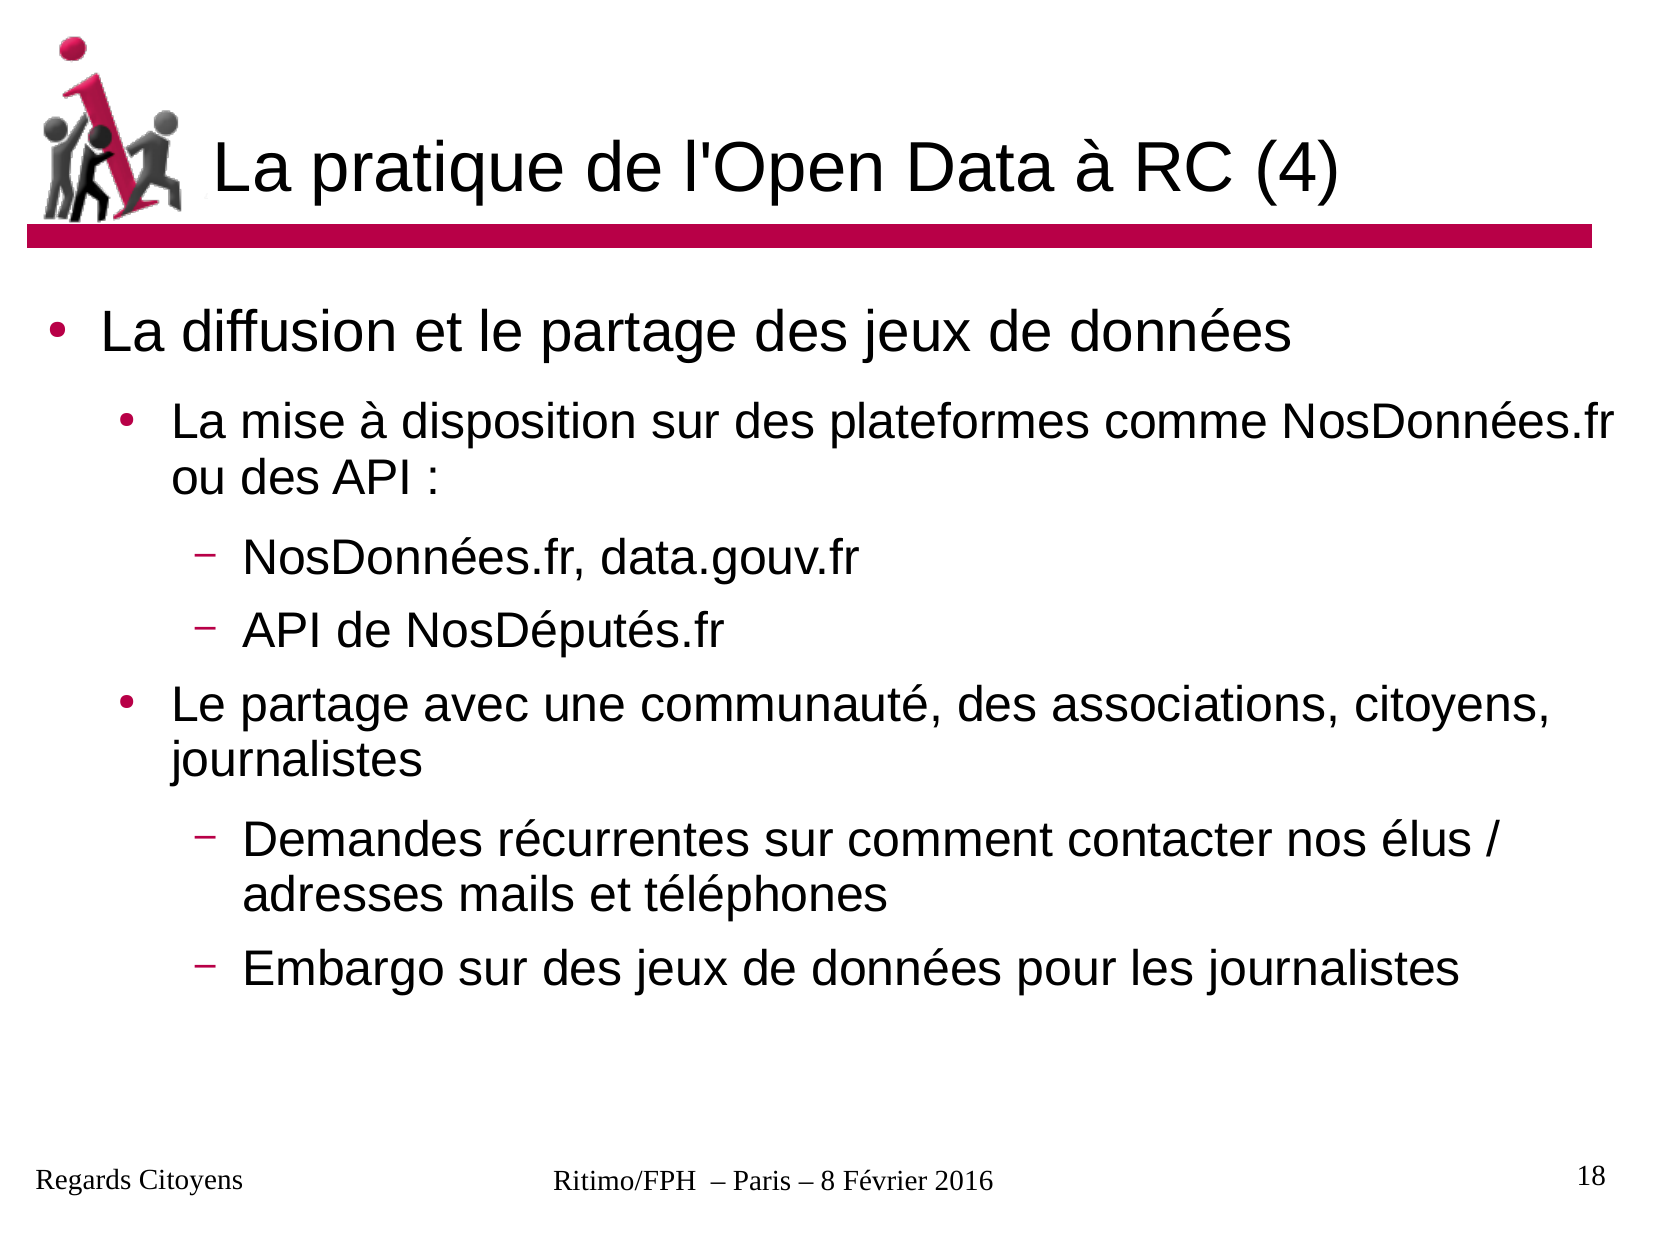

La pratique de l'Open Data à RC (4)
# La diffusion et le partage des jeux de données
La mise à disposition sur des plateformes comme NosDonnées.fr ou des API :
NosDonnées.fr, data.gouv.fr
API de NosDéputés.fr
Le partage avec une communauté, des associations, citoyens, journalistes
Demandes récurrentes sur comment contacter nos élus / adresses mails et téléphones
Embargo sur des jeux de données pour les journalistes
18